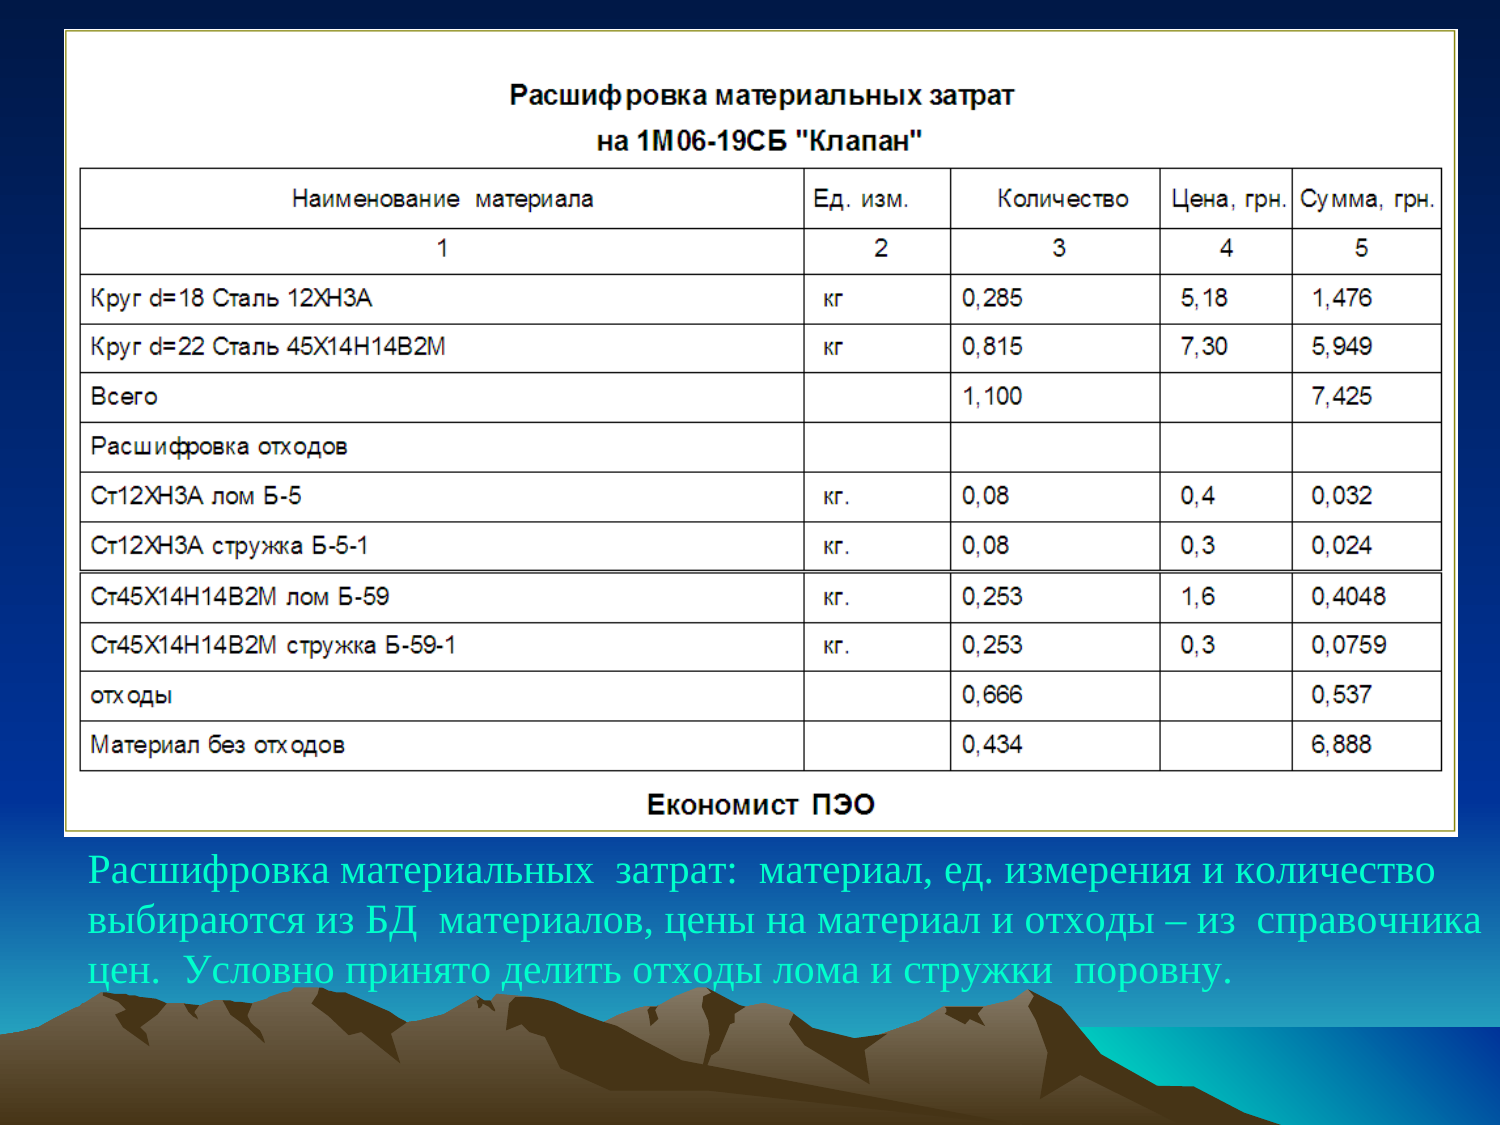

Расшифровка материальных затрат: материал, ед. измерения и количество
выбираются из БД материалов, цены на материал и отходы – из справочника
цен. Условно принято делить отходы лома и стружки поровну.